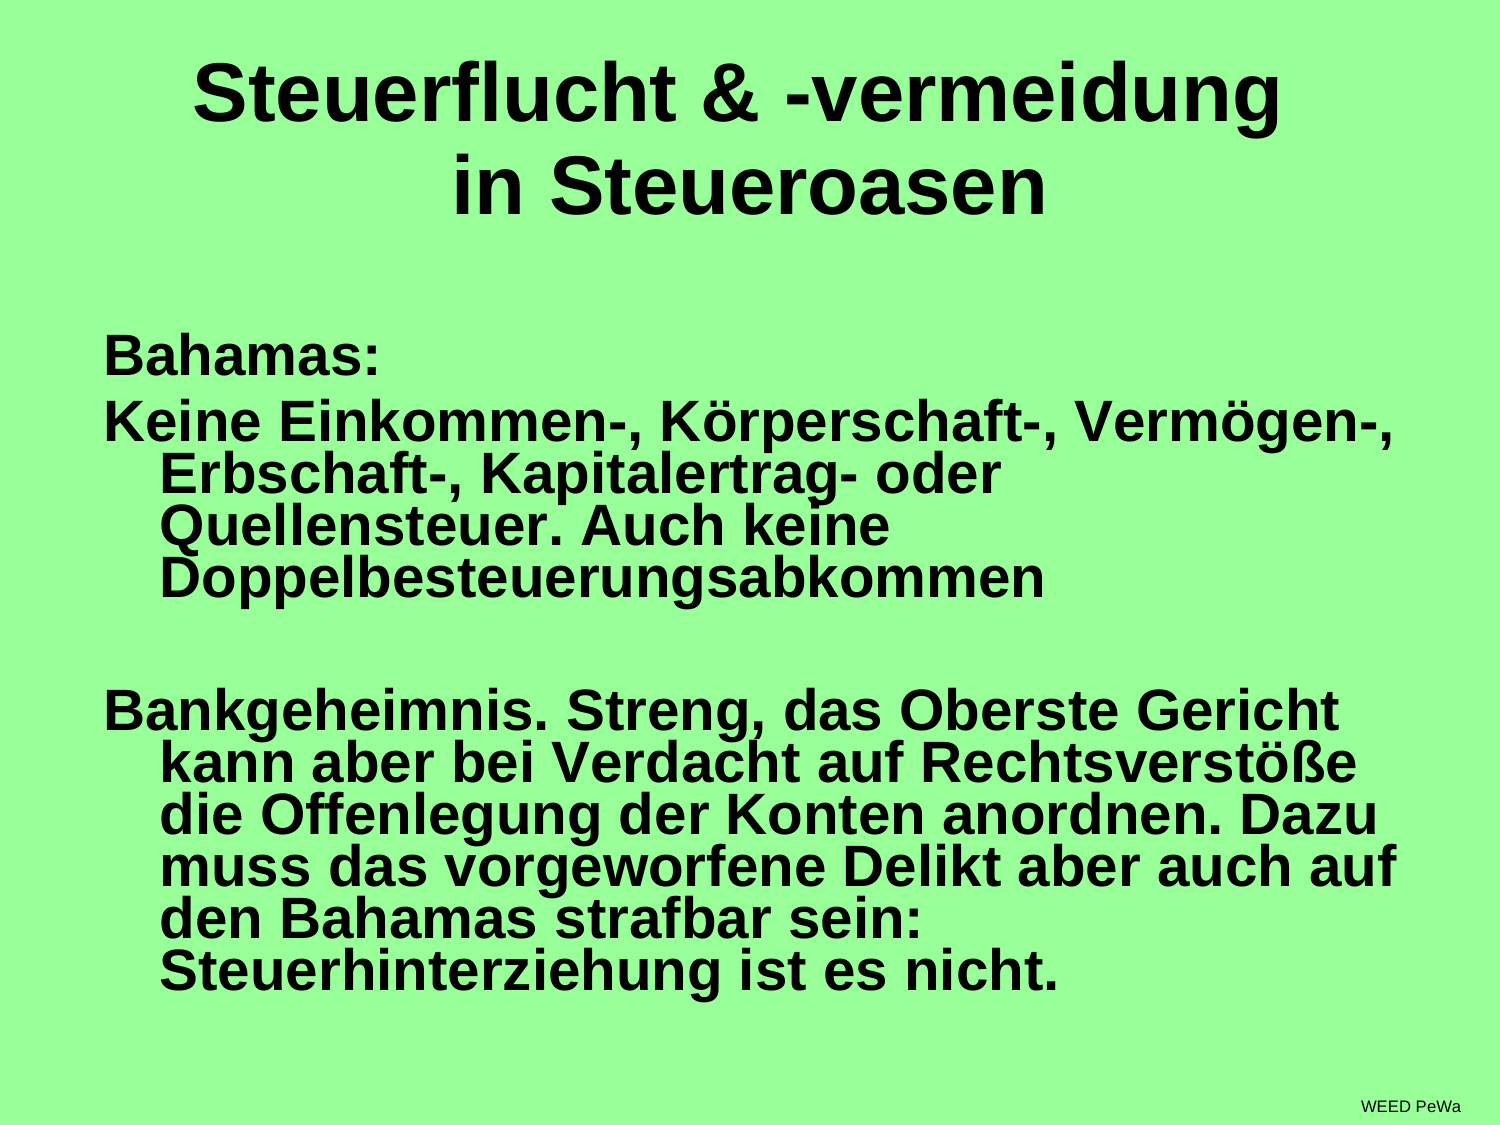

# Steuerflucht & -vermeidung in Steueroasen
Bahamas:
Keine Einkommen-, Körperschaft-, Vermögen-, Erbschaft-, Kapitalertrag- oder Quellensteuer. Auch keine Doppelbesteuerungsabkommen
Bankgeheimnis. Streng, das Oberste Gericht kann aber bei Verdacht auf Rechtsverstöße die Offenlegung der Konten anordnen. Dazu muss das vorgeworfene Delikt aber auch auf den Bahamas strafbar sein: Steuerhinterziehung ist es nicht.
WEED PeWa